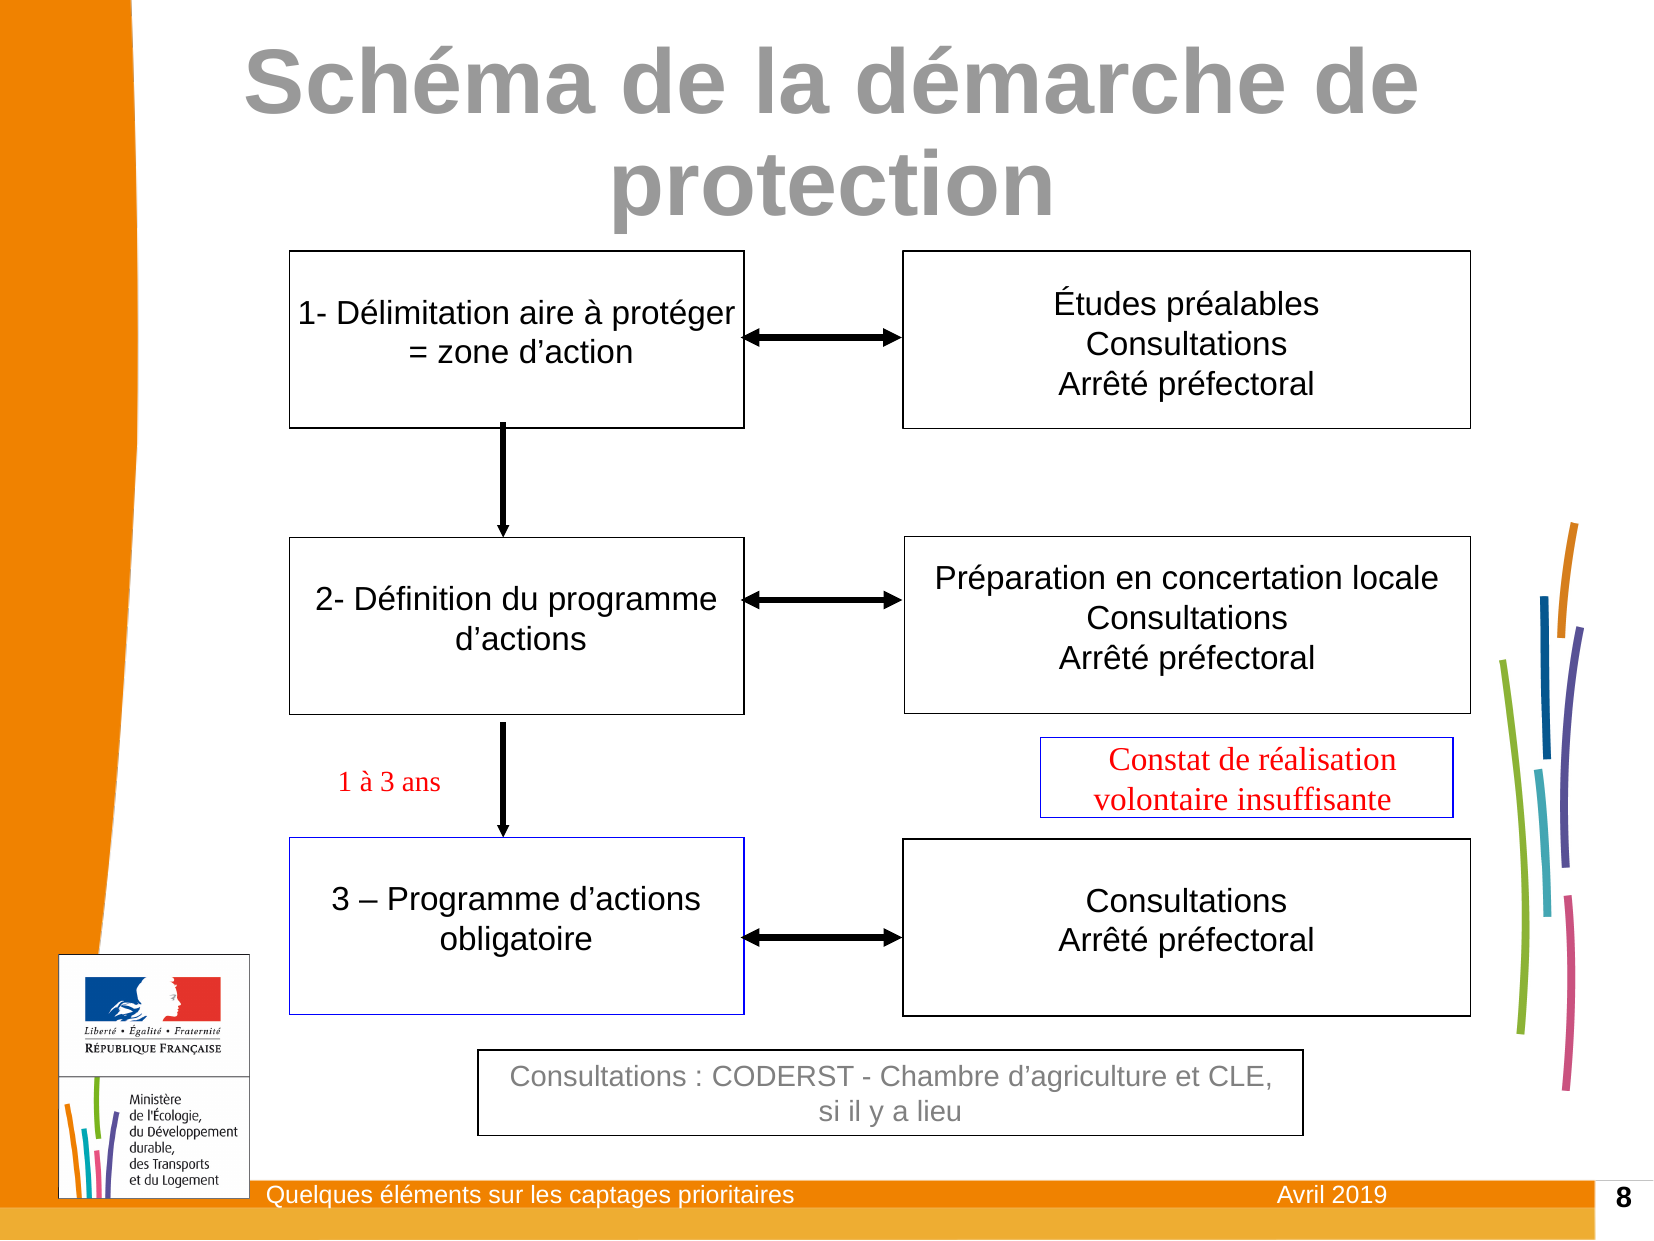

# Schéma de la démarche de protection
1- Délimitation aire à protéger
 = zone d’action
Études préalables
Consultations
Arrêté préfectoral
Préparation en concertation locale
Consultations
Arrêté préfectoral
2- Définition du programme
 d’actions
Constat de réalisation volontaire insuffisante
1 à 3 ans
3 – Programme d’actions
 obligatoire
Consultations
Arrêté préfectoral
Consultations : CODERST - Chambre d’agriculture et CLE, si il y a lieu
Quelques éléments sur les captages prioritaires
Avril 2019
8